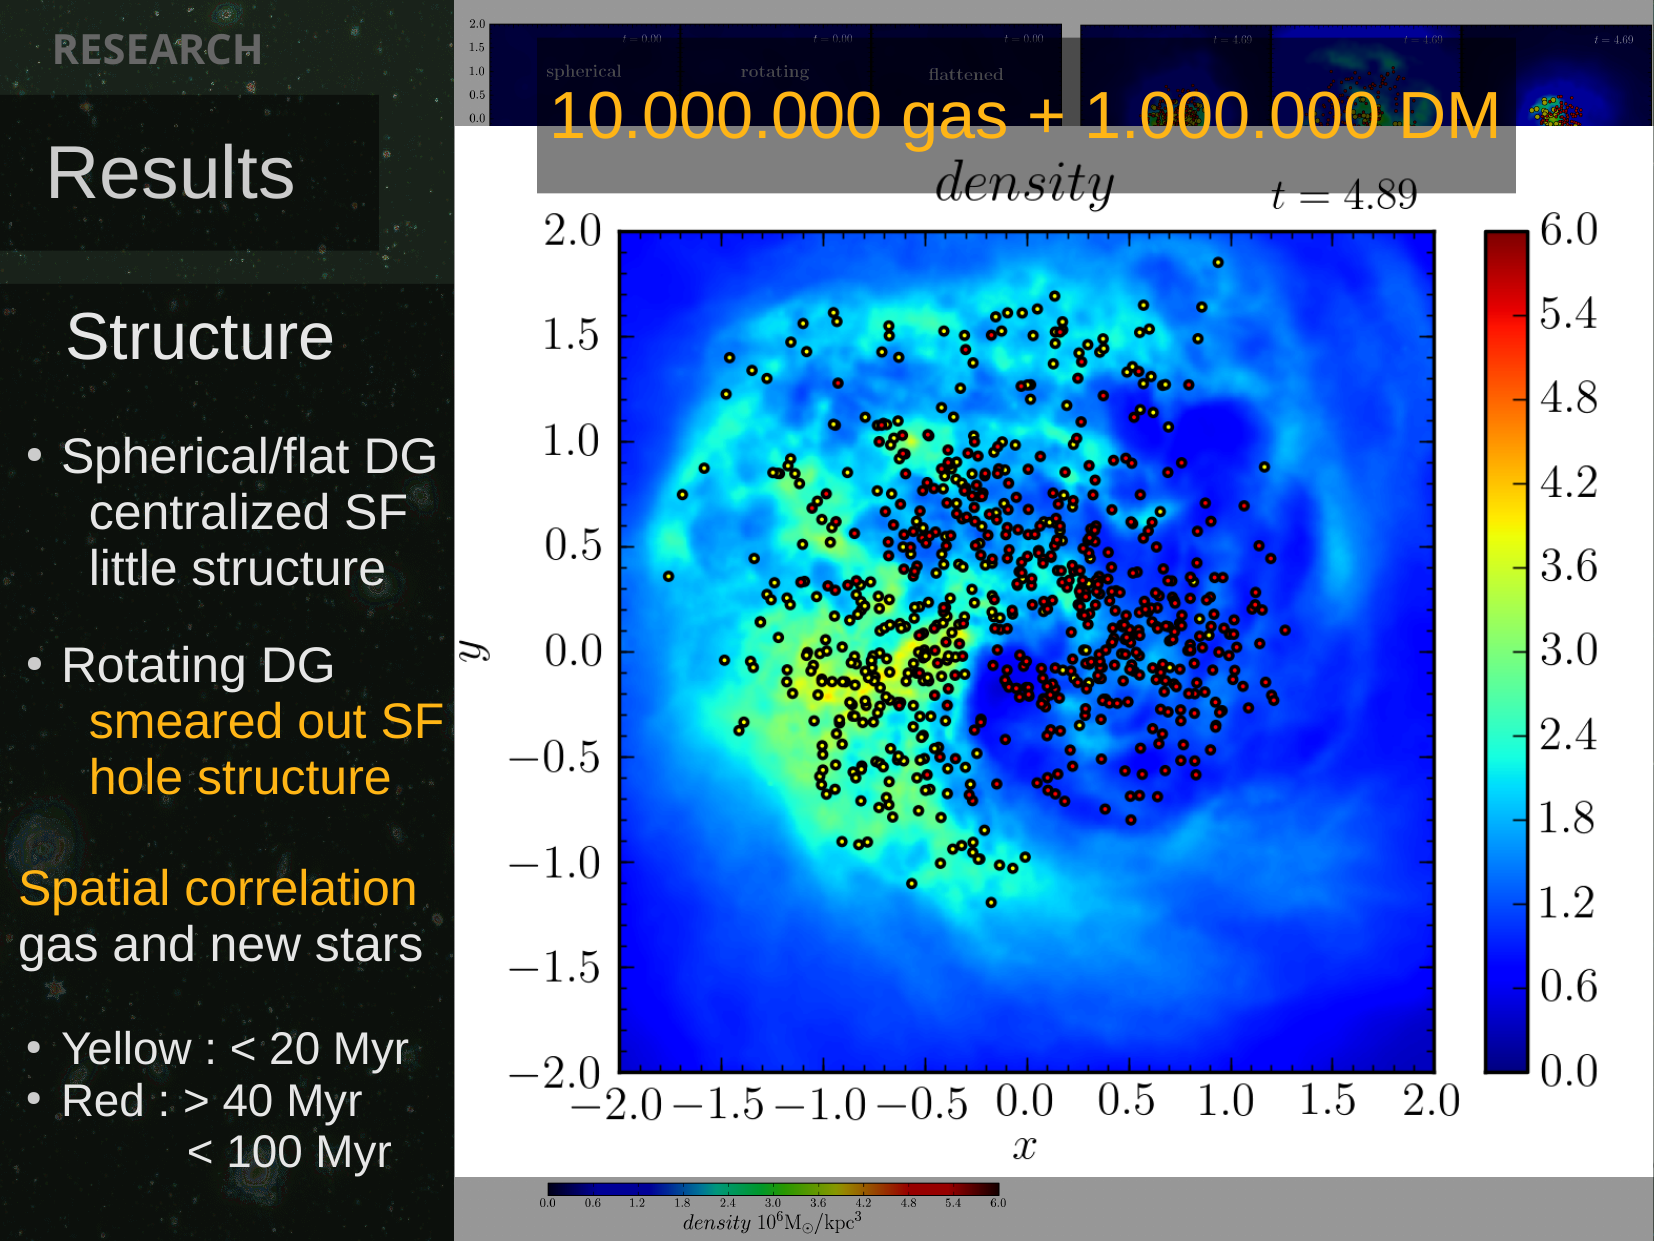

RESEARCH
10.000.000 gas + 1.000.000 DM
Results
#
Spherical/flat DG
 centralized SF
 little structure
Rotating DG
 smeared out SF
 hole structure
 Spatial correlation
 gas and new stars
Yellow : < 20 Myr
Red : > 40 Myr
	 < 100 Myr
Structure